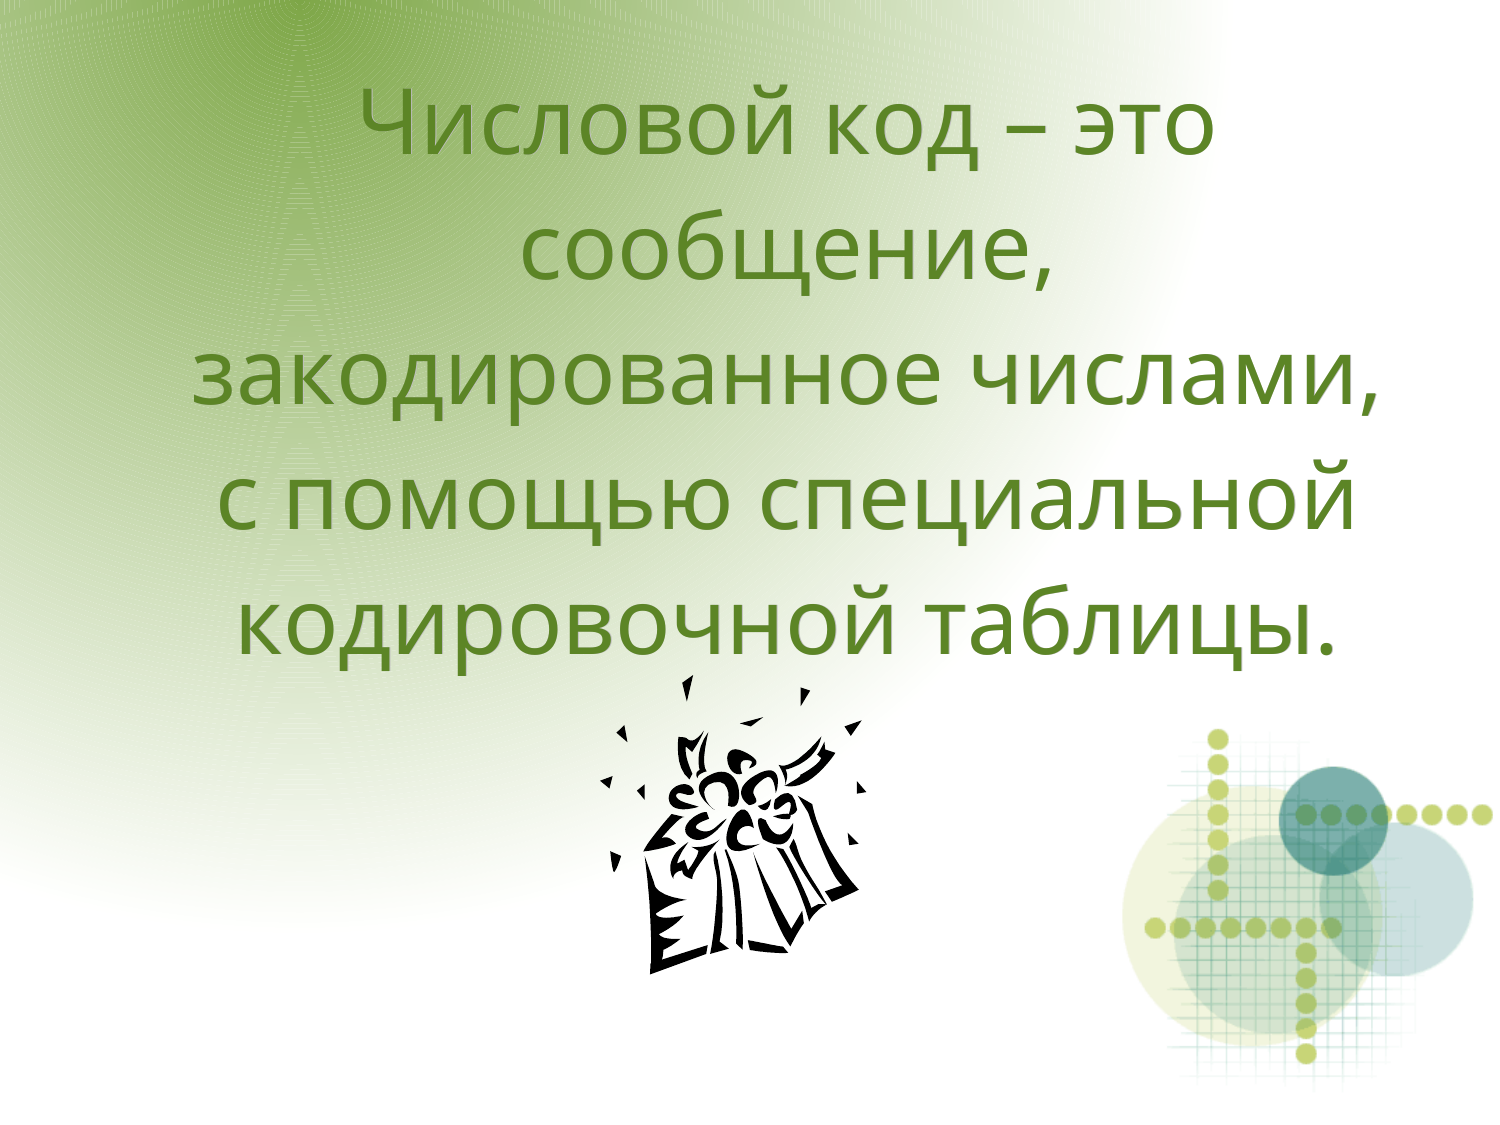

# Числовой код – это сообщение, закодированное числами, с помощью специальной кодировочной таблицы.